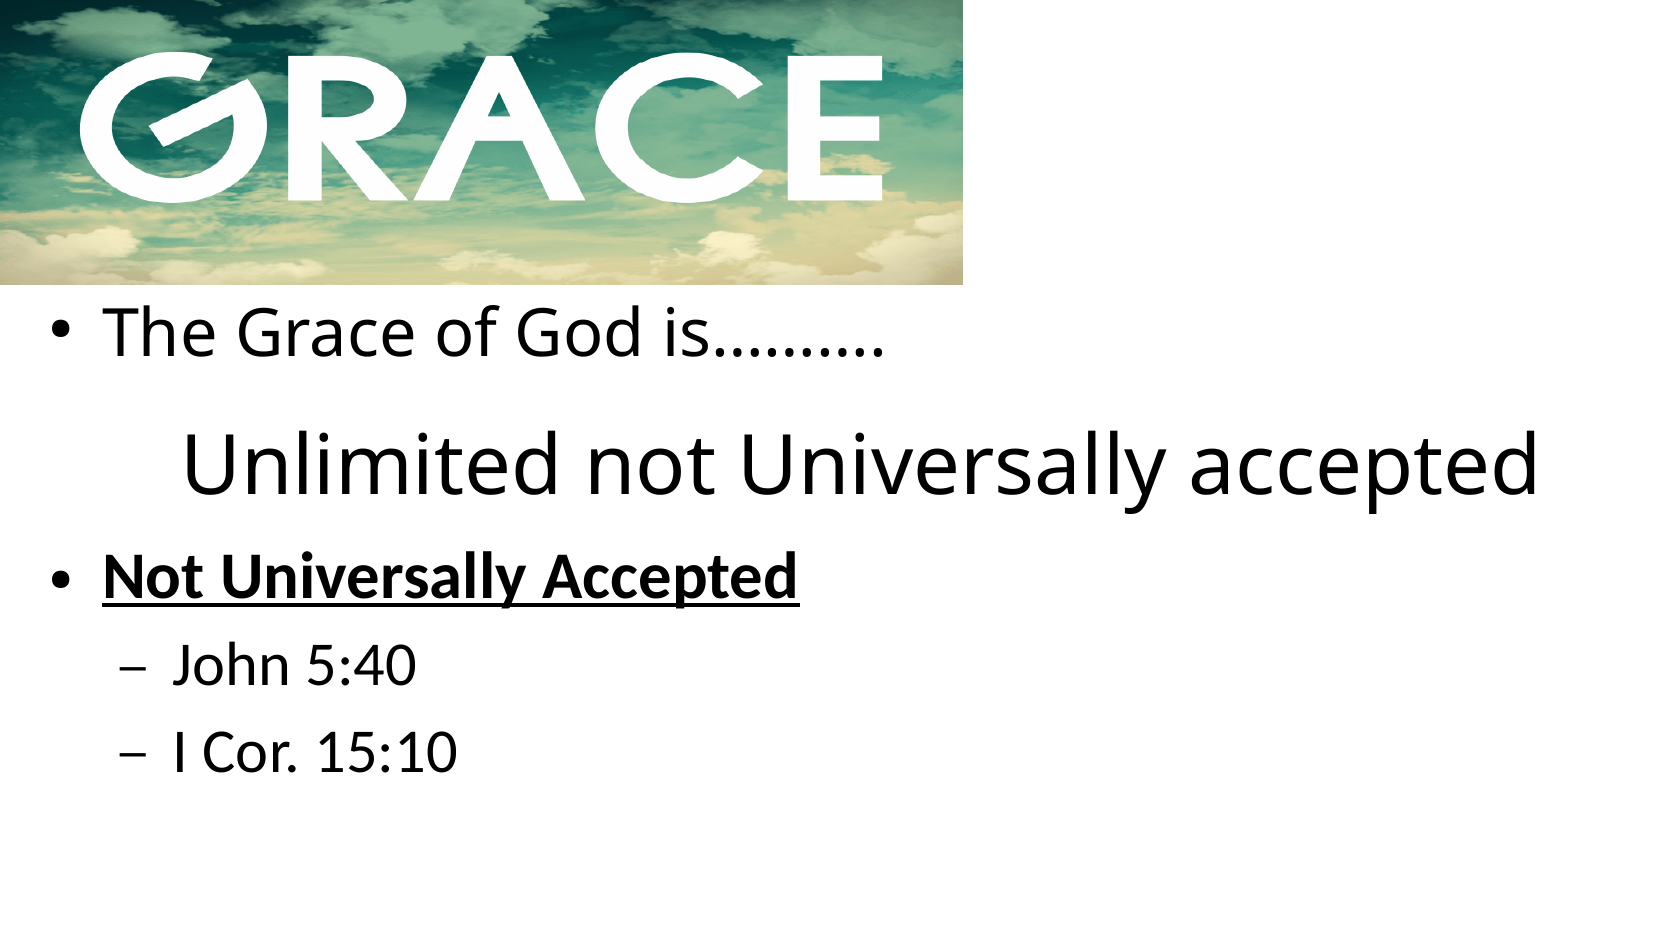

# The Grace of God is……….
Unlimited not Universally accepted
Not Universally Accepted
John 5:40
I Cor. 15:10